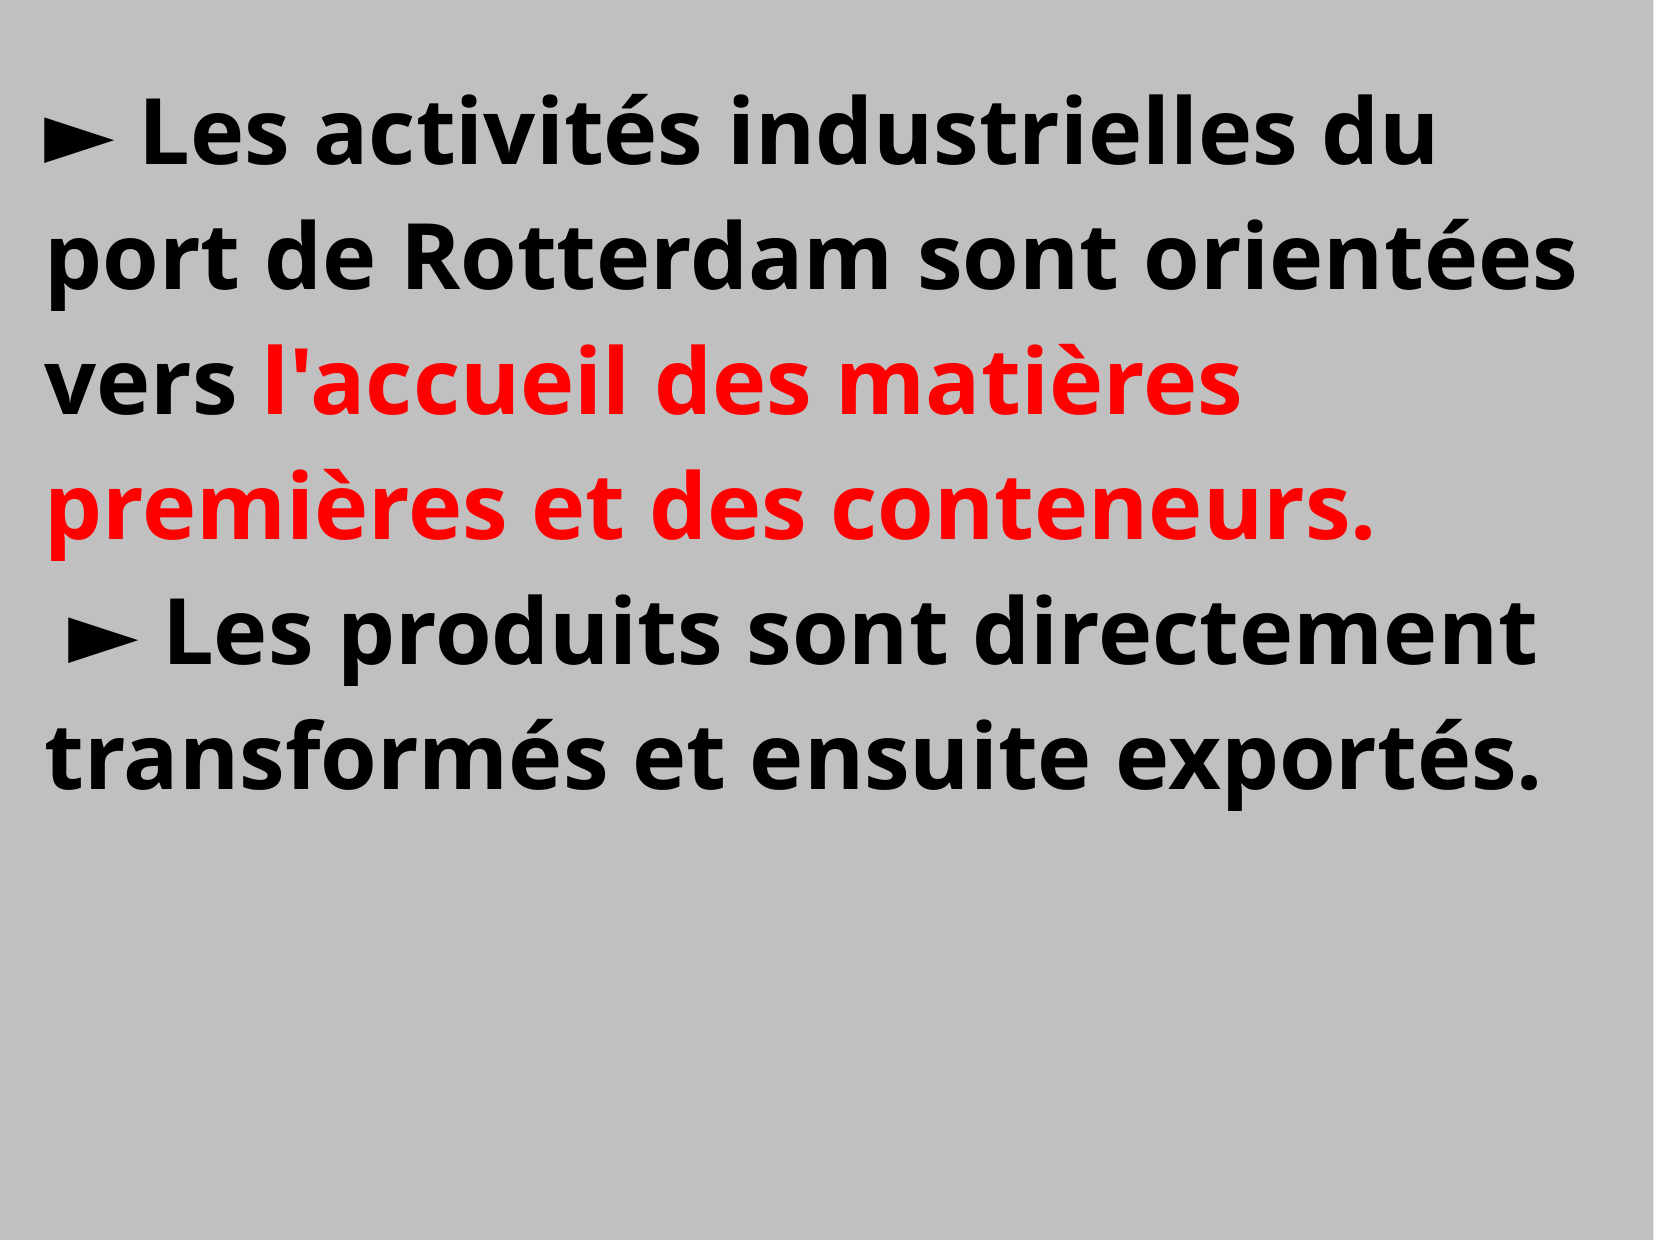

► Les activités industrielles du port de Rotterdam sont orientées vers l'accueil des matières premières et des conteneurs.
 ► Les produits sont directement transformés et ensuite exportés.